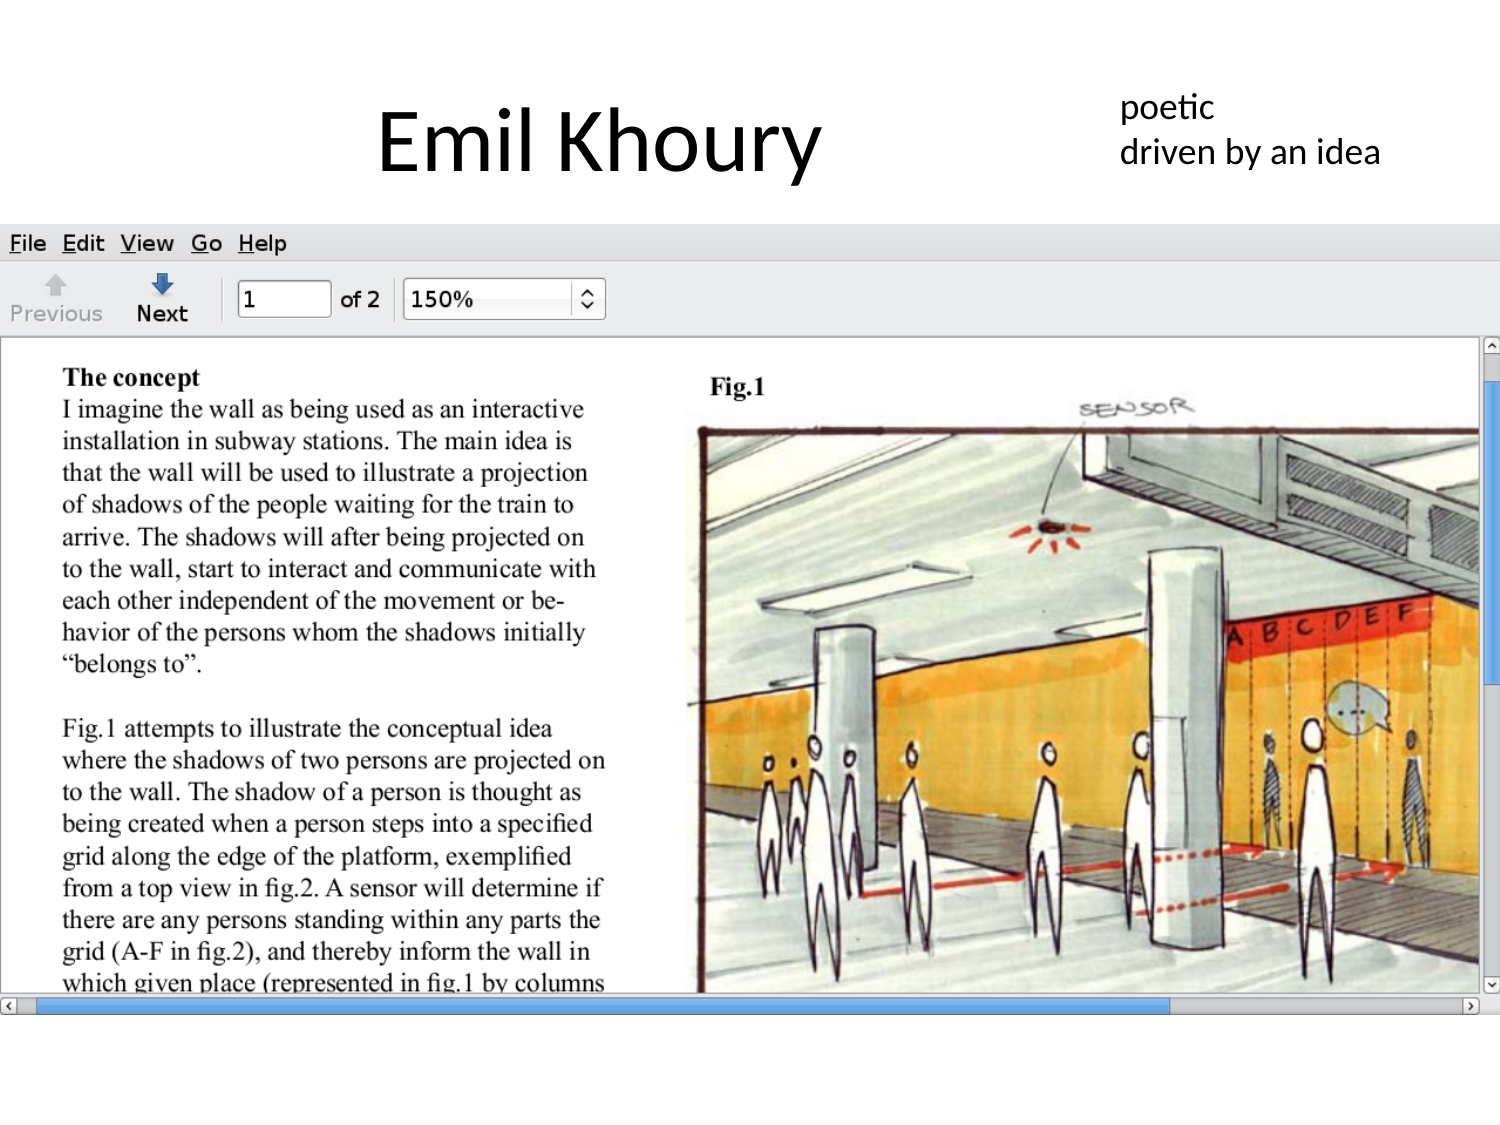

Emil Khoury
poetic
driven by an idea